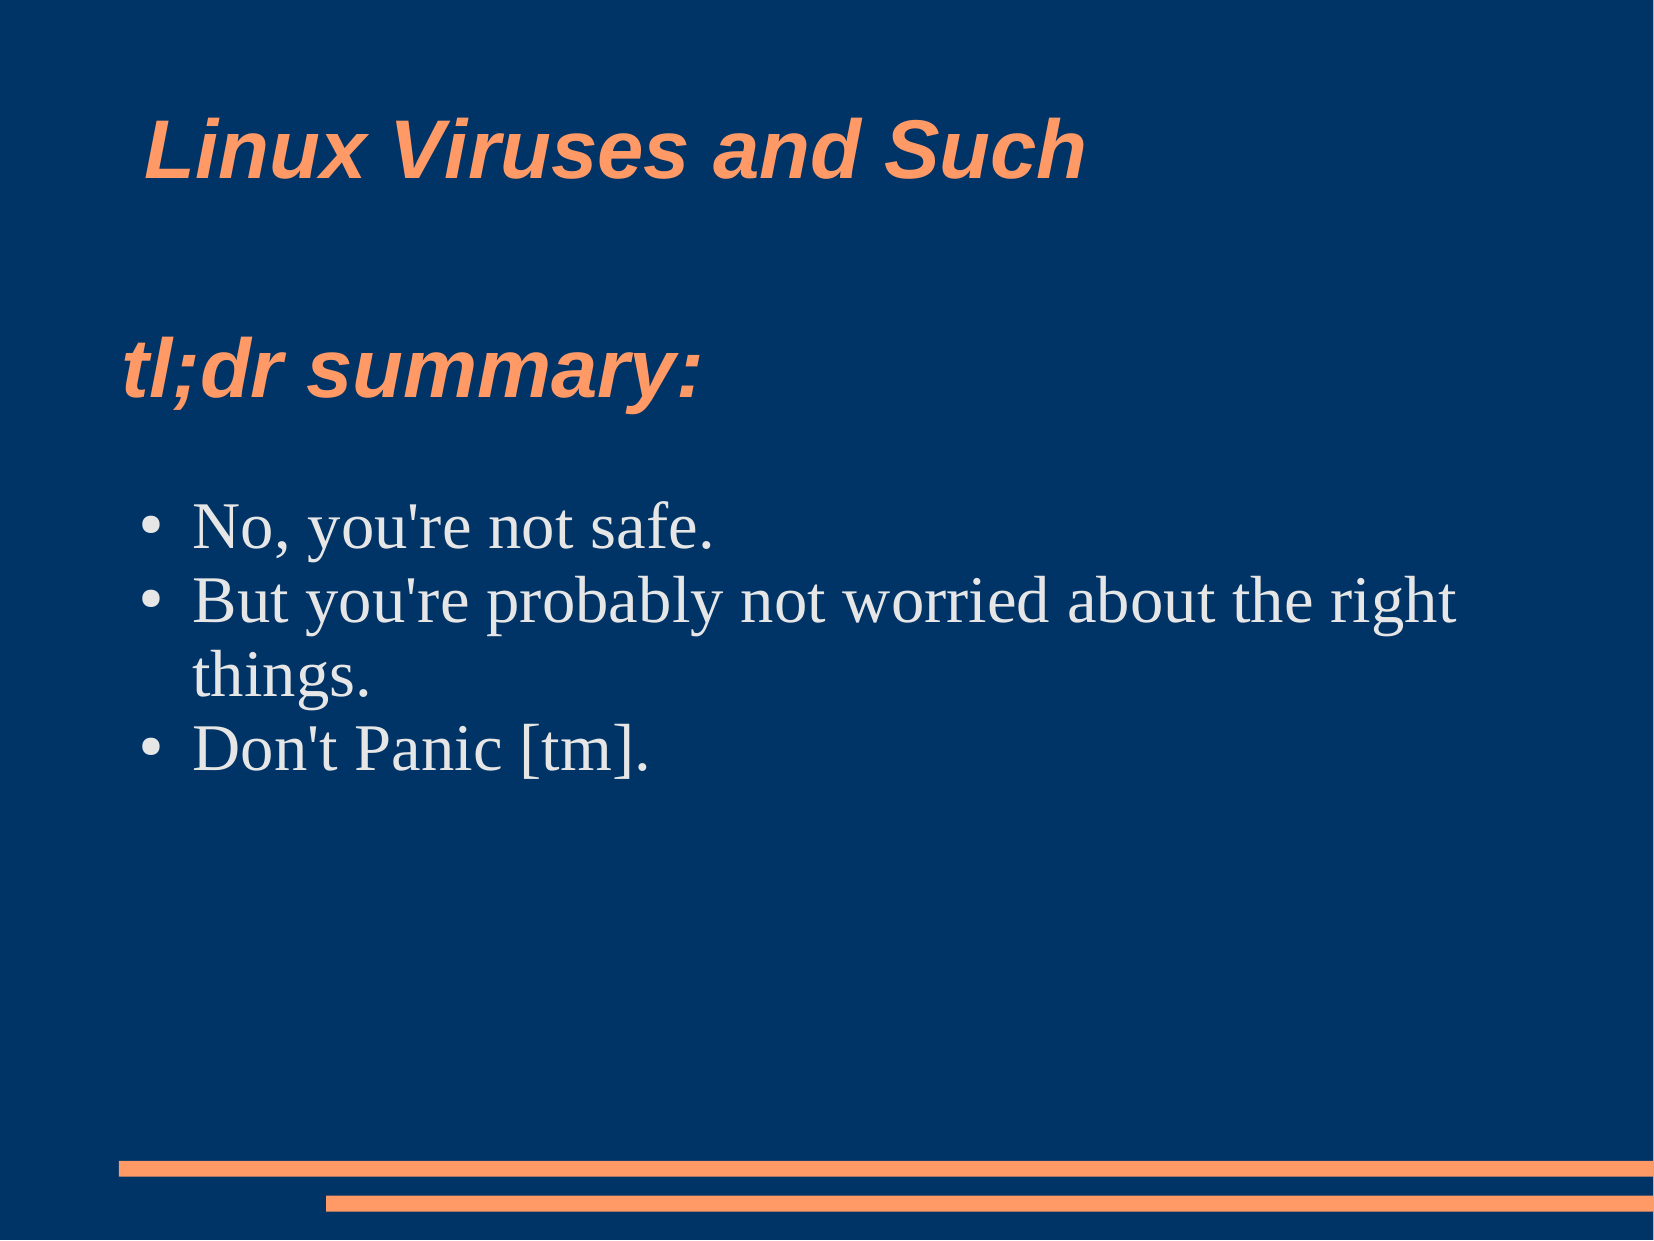

# Linux Viruses and Such
tl;dr summary:
No, you're not safe.
But you're probably not worried about the right things.
Don't Panic [tm].